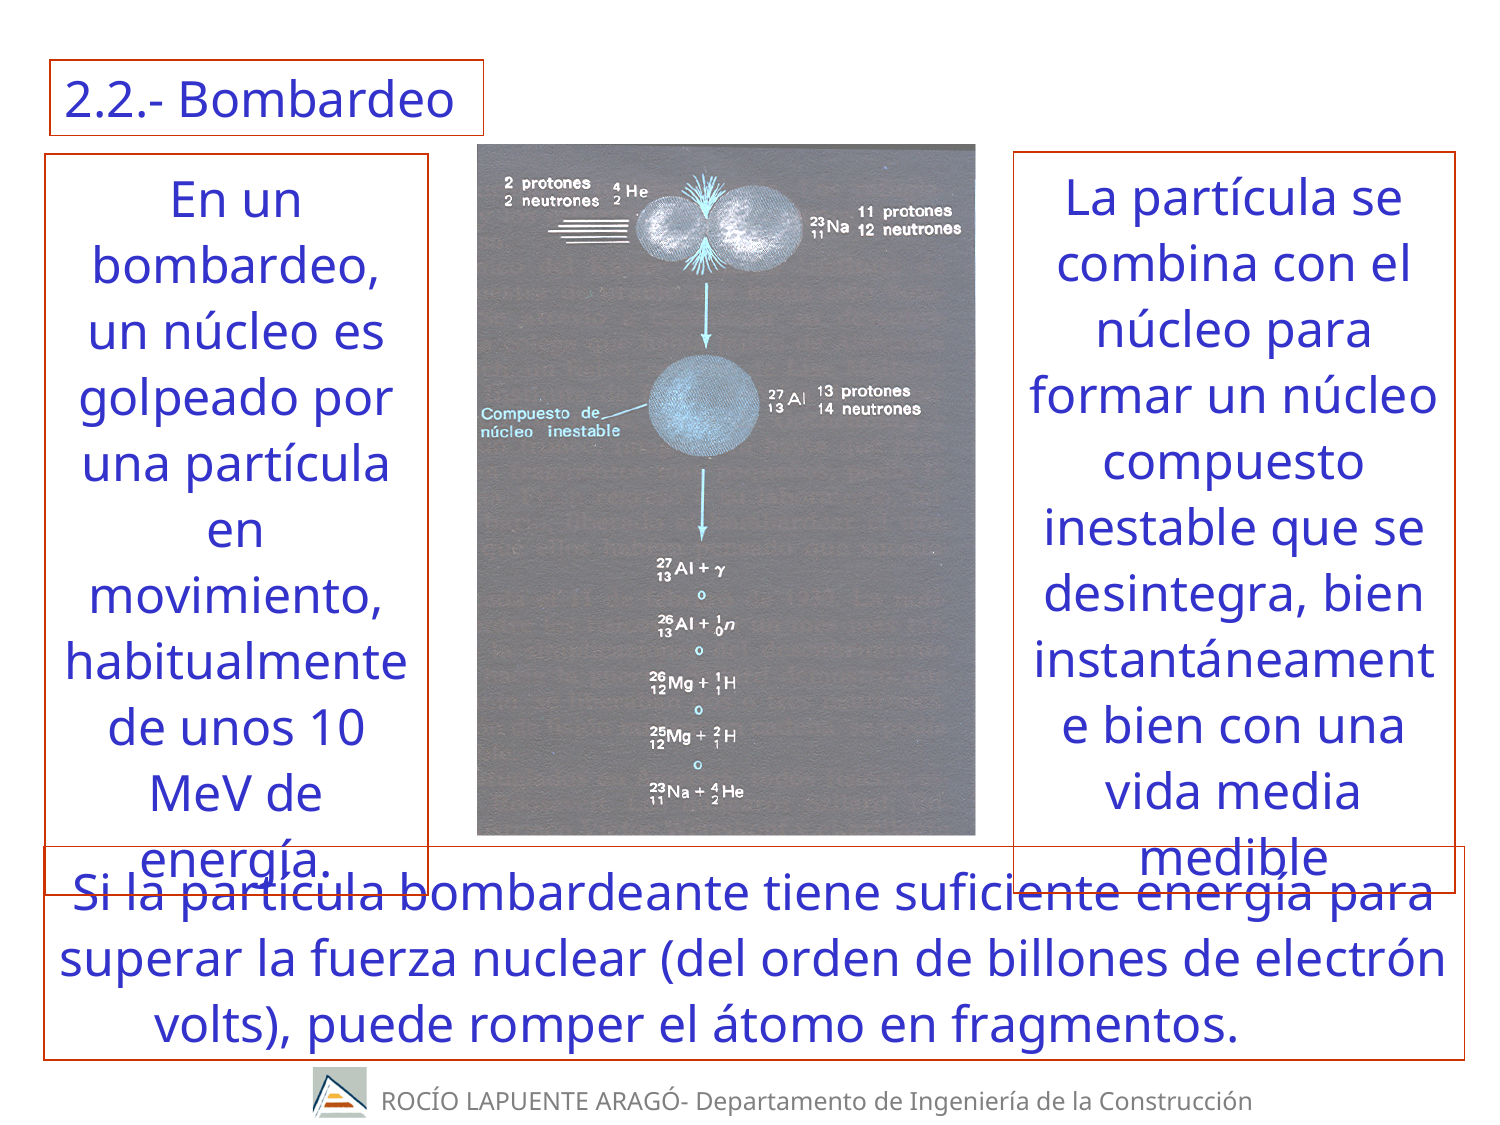

2.2.- Bombardeo
La partícula se combina con el núcleo para formar un núcleo compuesto inestable que se desintegra, bien instantáneamente bien con una vida media medible
En un bombardeo, un núcleo es golpeado por una partícula en movimiento, habitualmente de unos 10 MeV de energía.
Si la partícula bombardeante tiene suficiente energía para superar la fuerza nuclear (del orden de billones de electrón volts), puede romper el átomo en fragmentos.